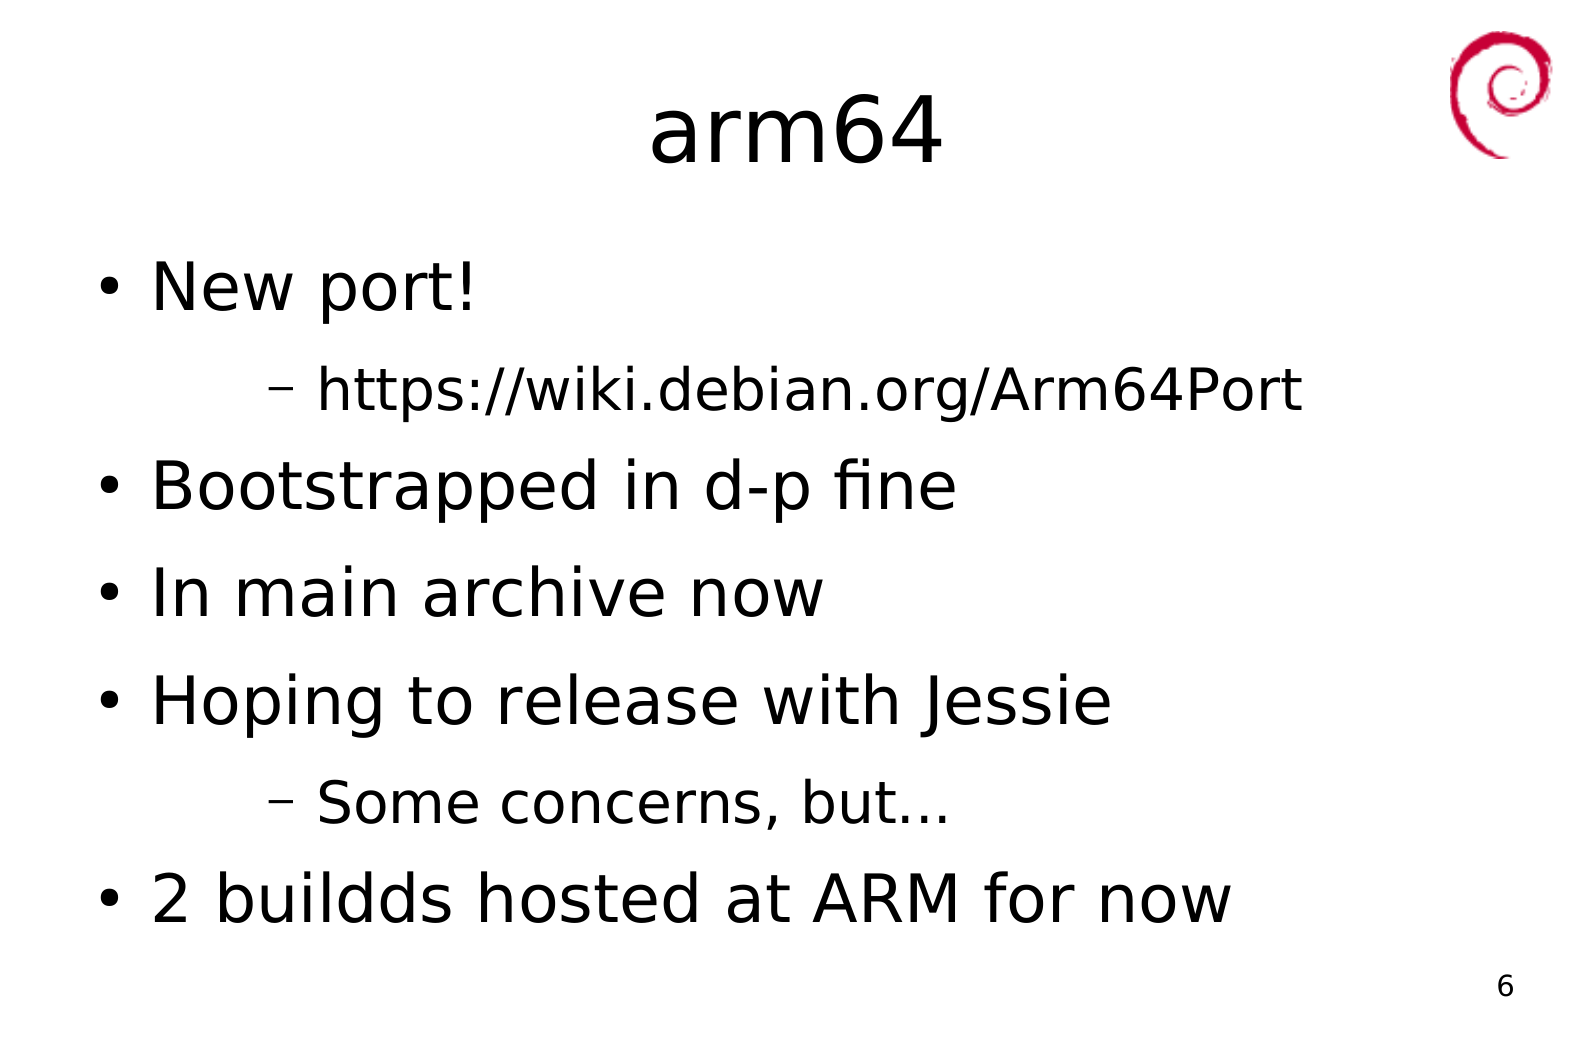

# arm64
New port!
https://wiki.debian.org/Arm64Port
Bootstrapped in d-p fine
In main archive now
Hoping to release with Jessie
Some concerns, but...
2 buildds hosted at ARM for now
6